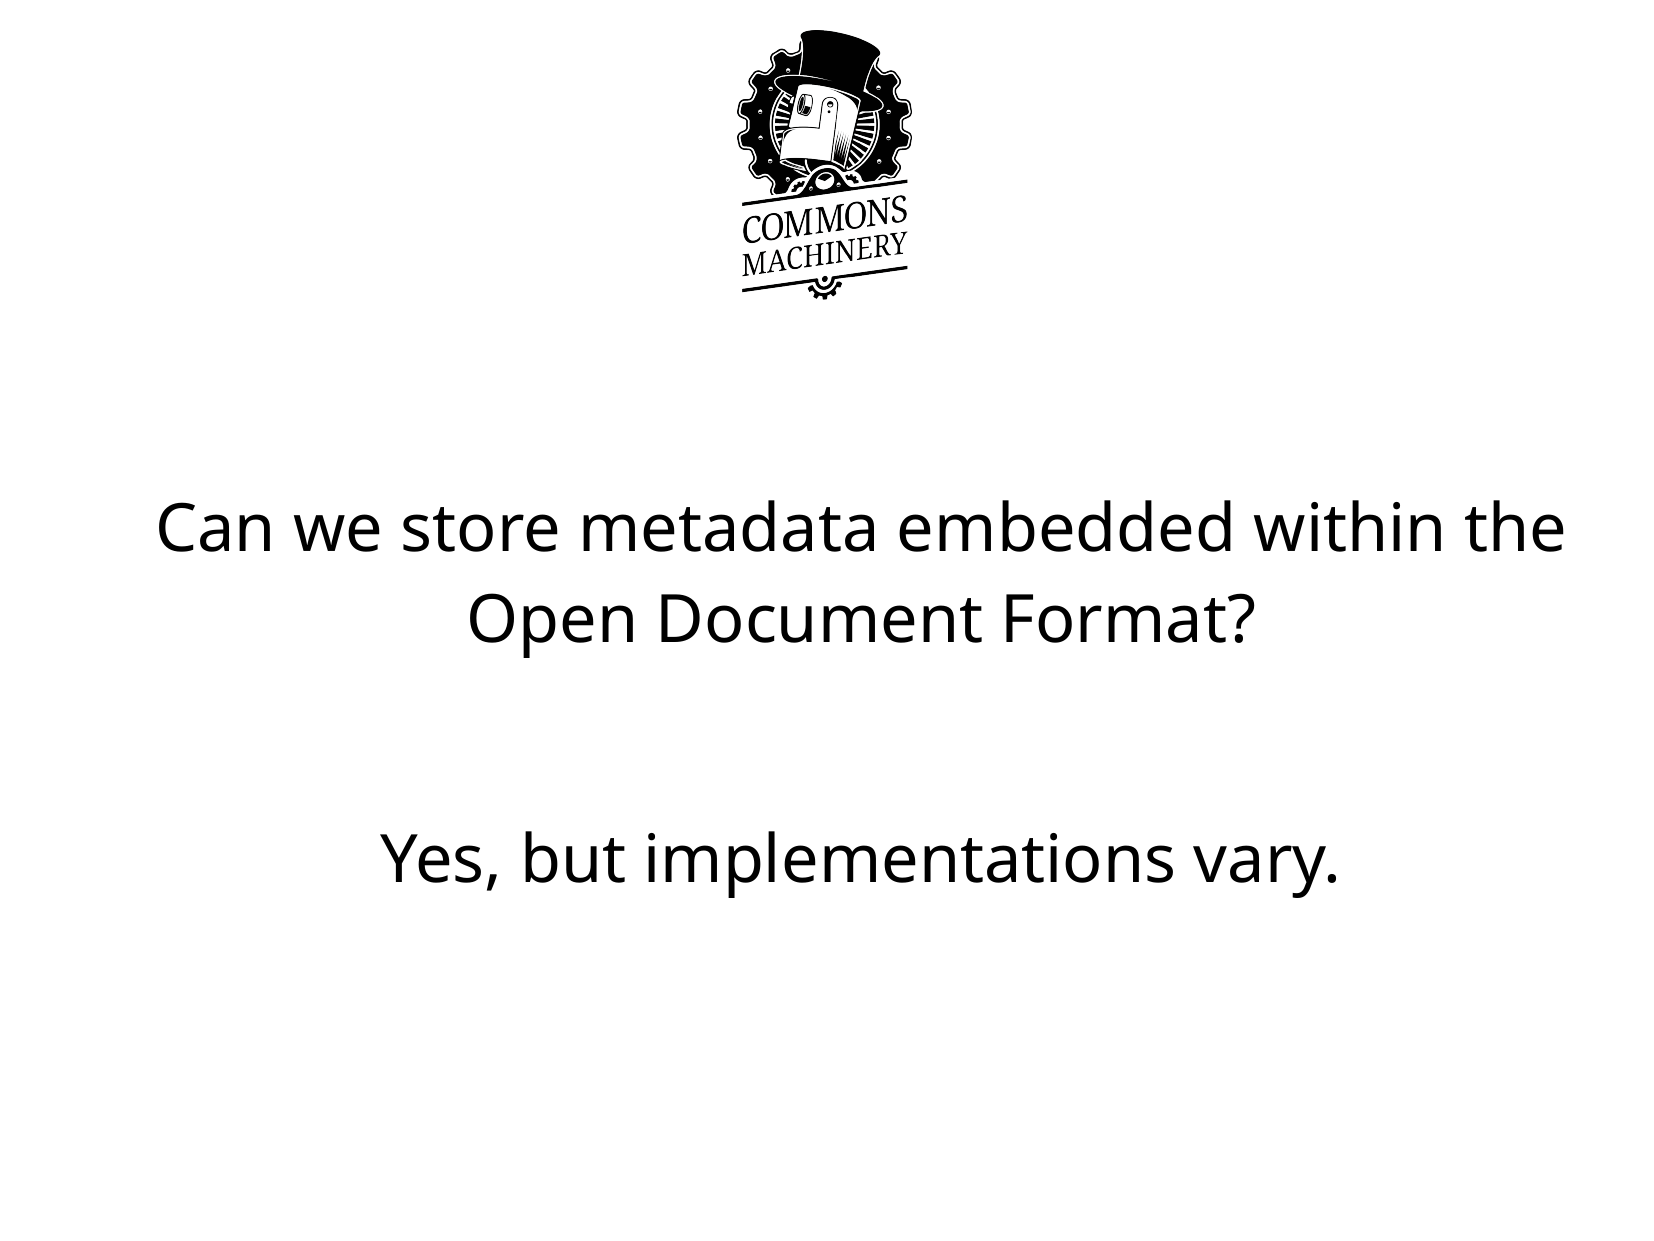

#
Can we store metadata embedded within the Open Document Format?
Yes, but implementations vary.